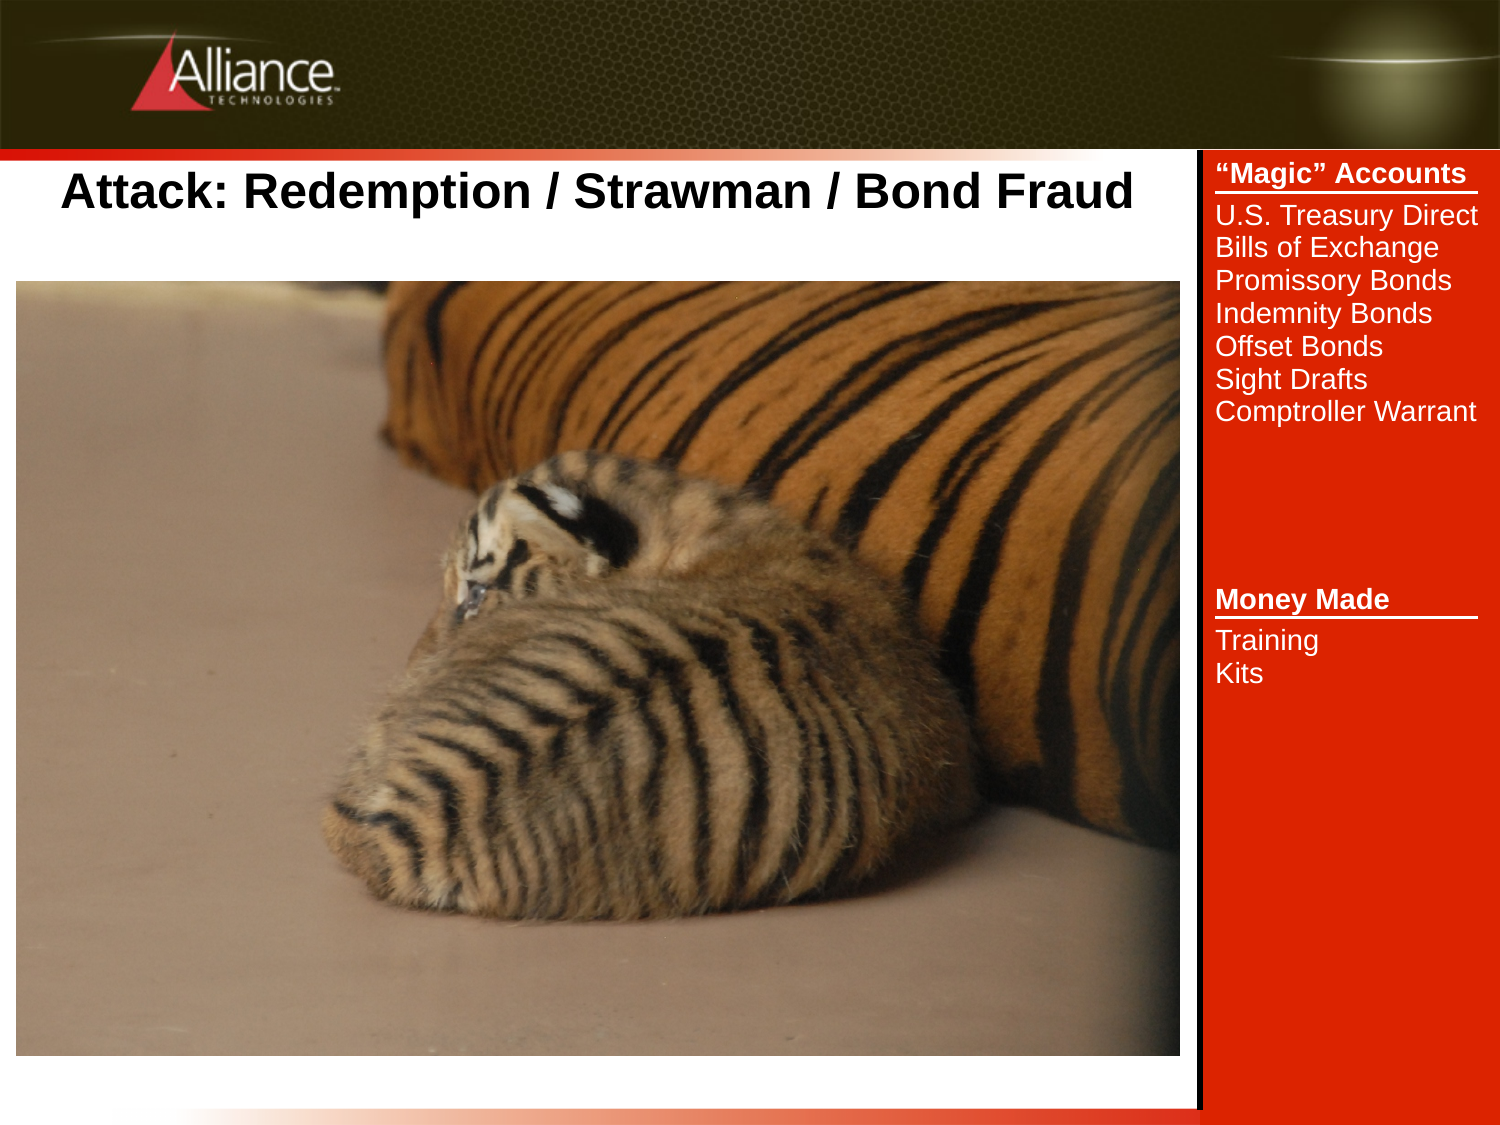

“Magic” Accounts
Attack: Redemption / Strawman / Bond Fraud
U.S. Treasury Direct
Bills of Exchange
Promissory Bonds
Indemnity Bonds
Offset Bonds
Sight Drafts
Comptroller Warrant
Money Made
Training
Kits